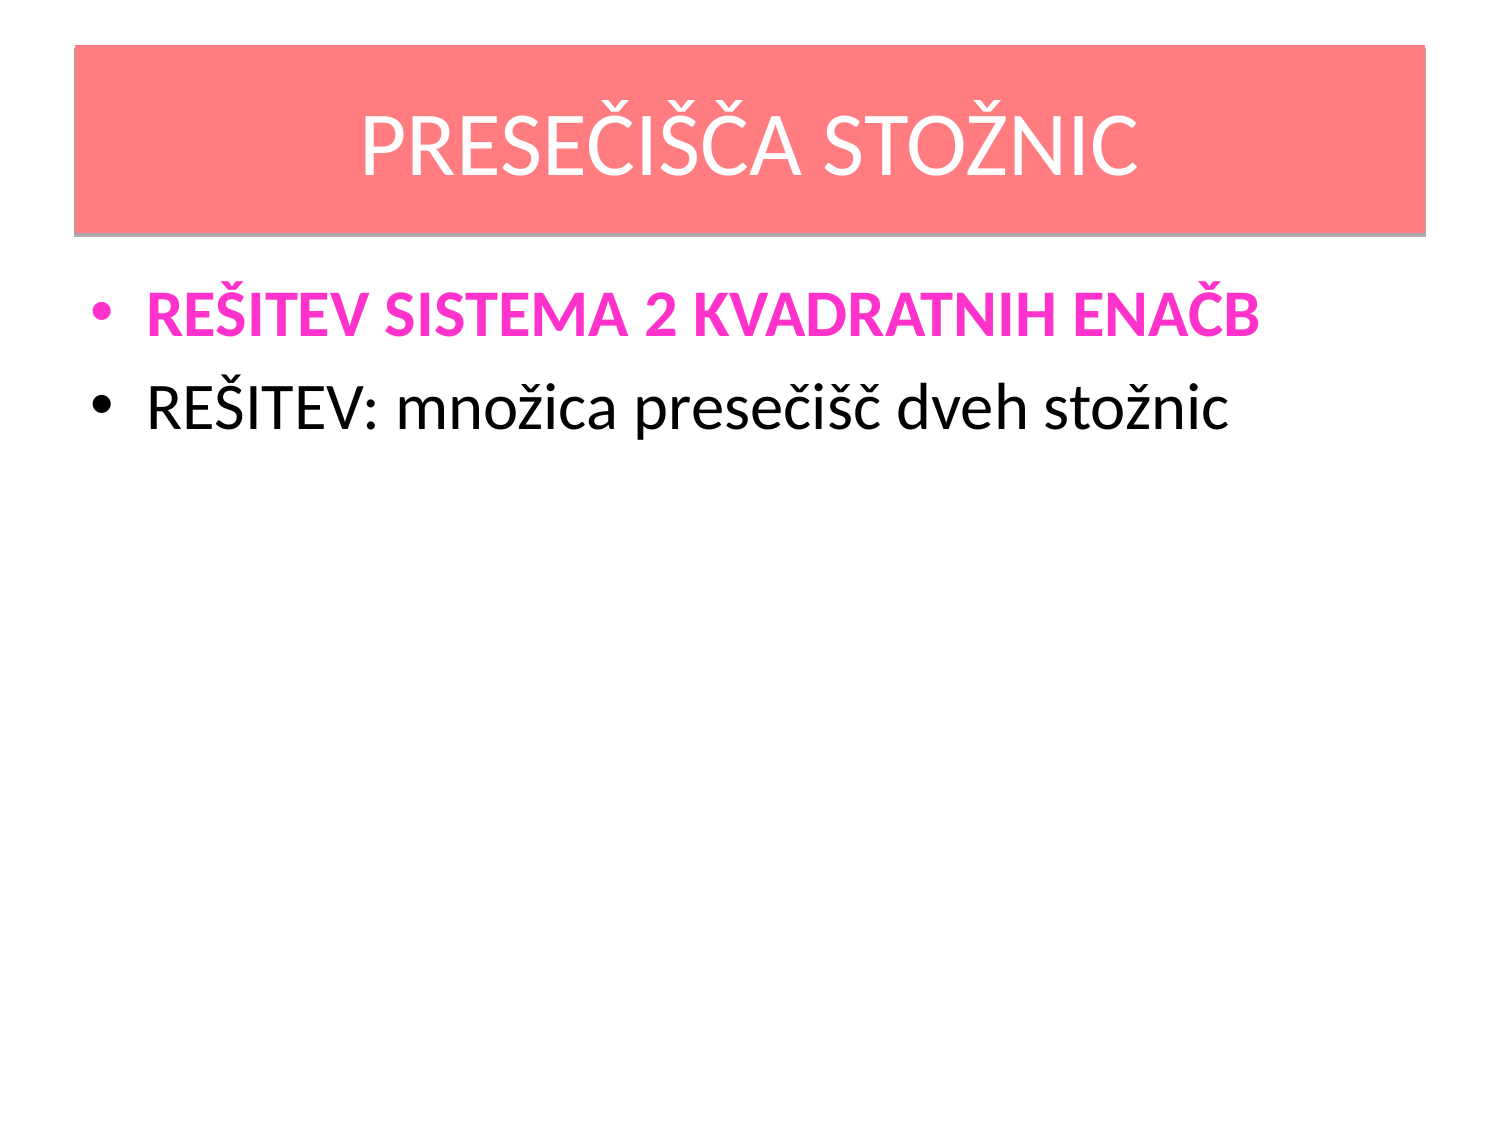

# PRESEČIŠČA STOŽNIC
REŠITEV SISTEMA 2 KVADRATNIH ENAČB
REŠITEV: množica presečišč dveh stožnic